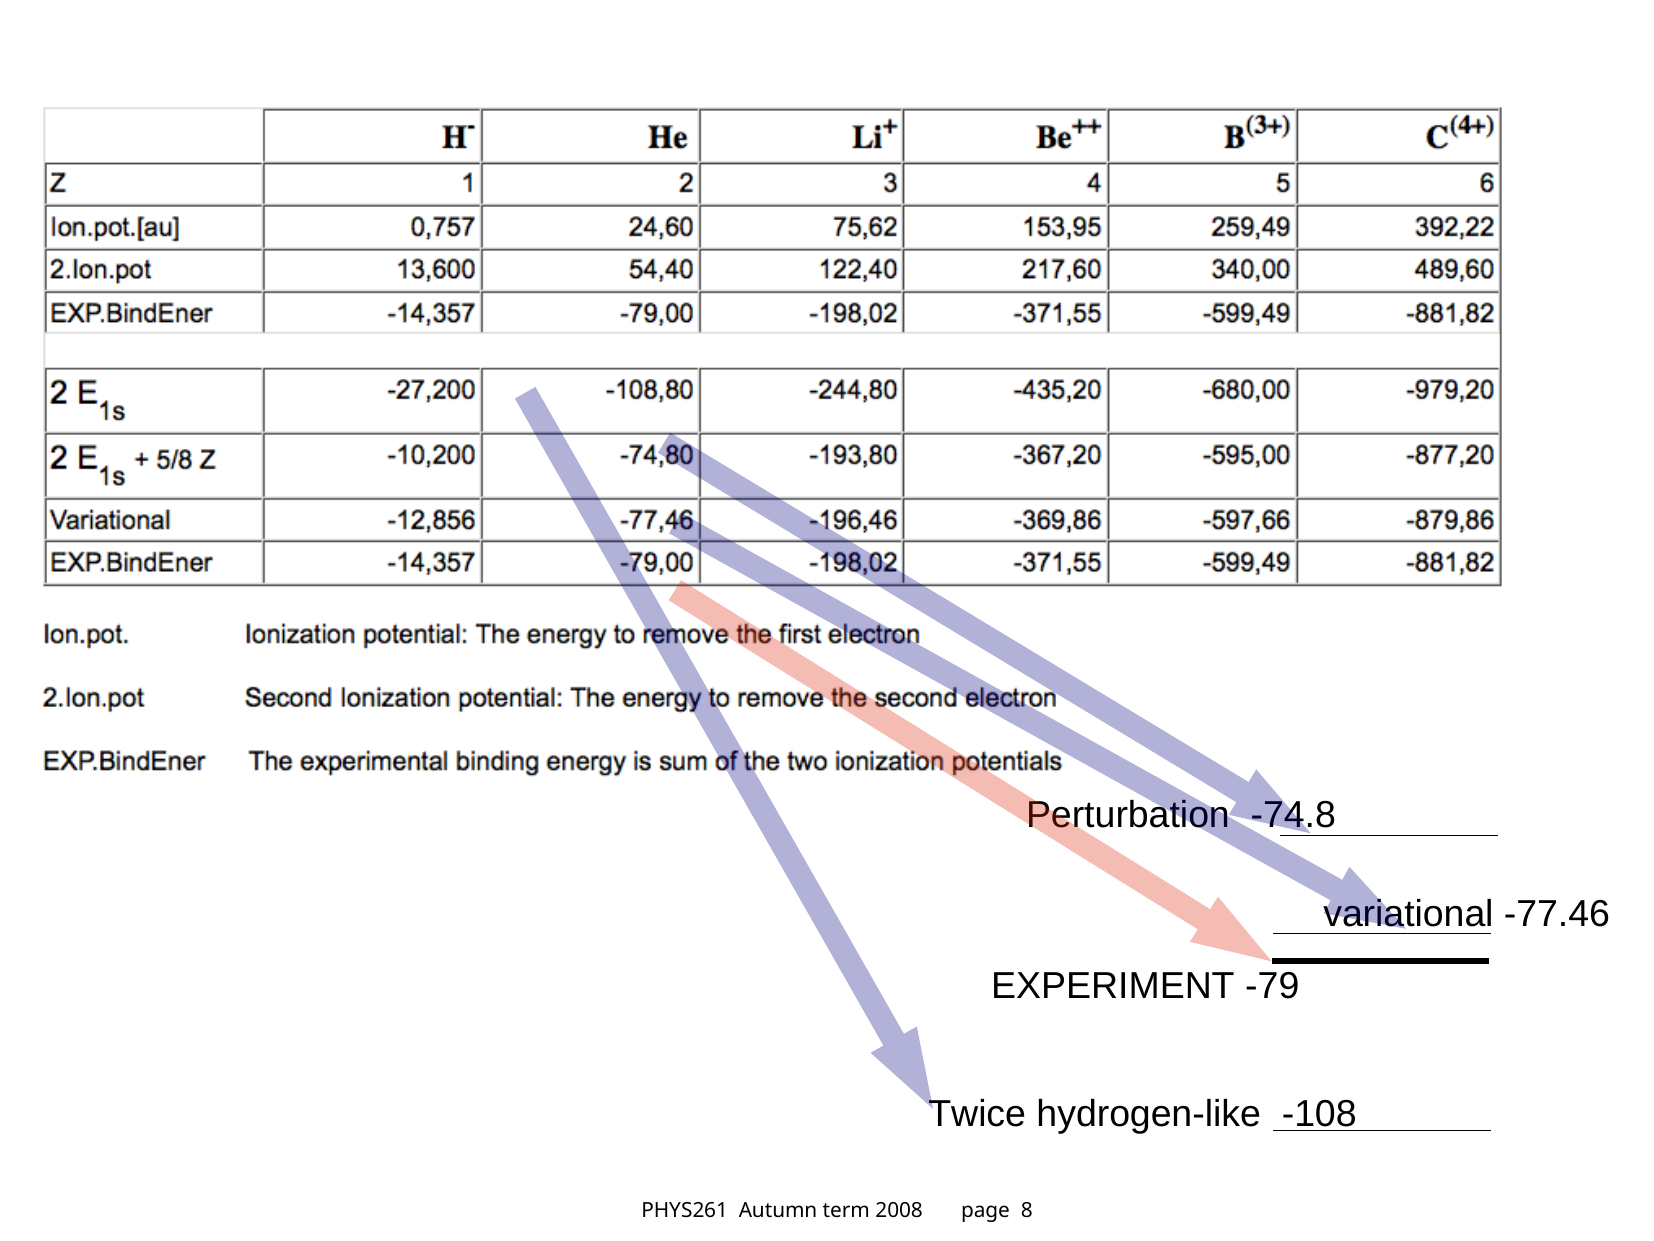

Perturbation -74.8
variational -77.46
EXPERIMENT -79
Twice hydrogen-like -108